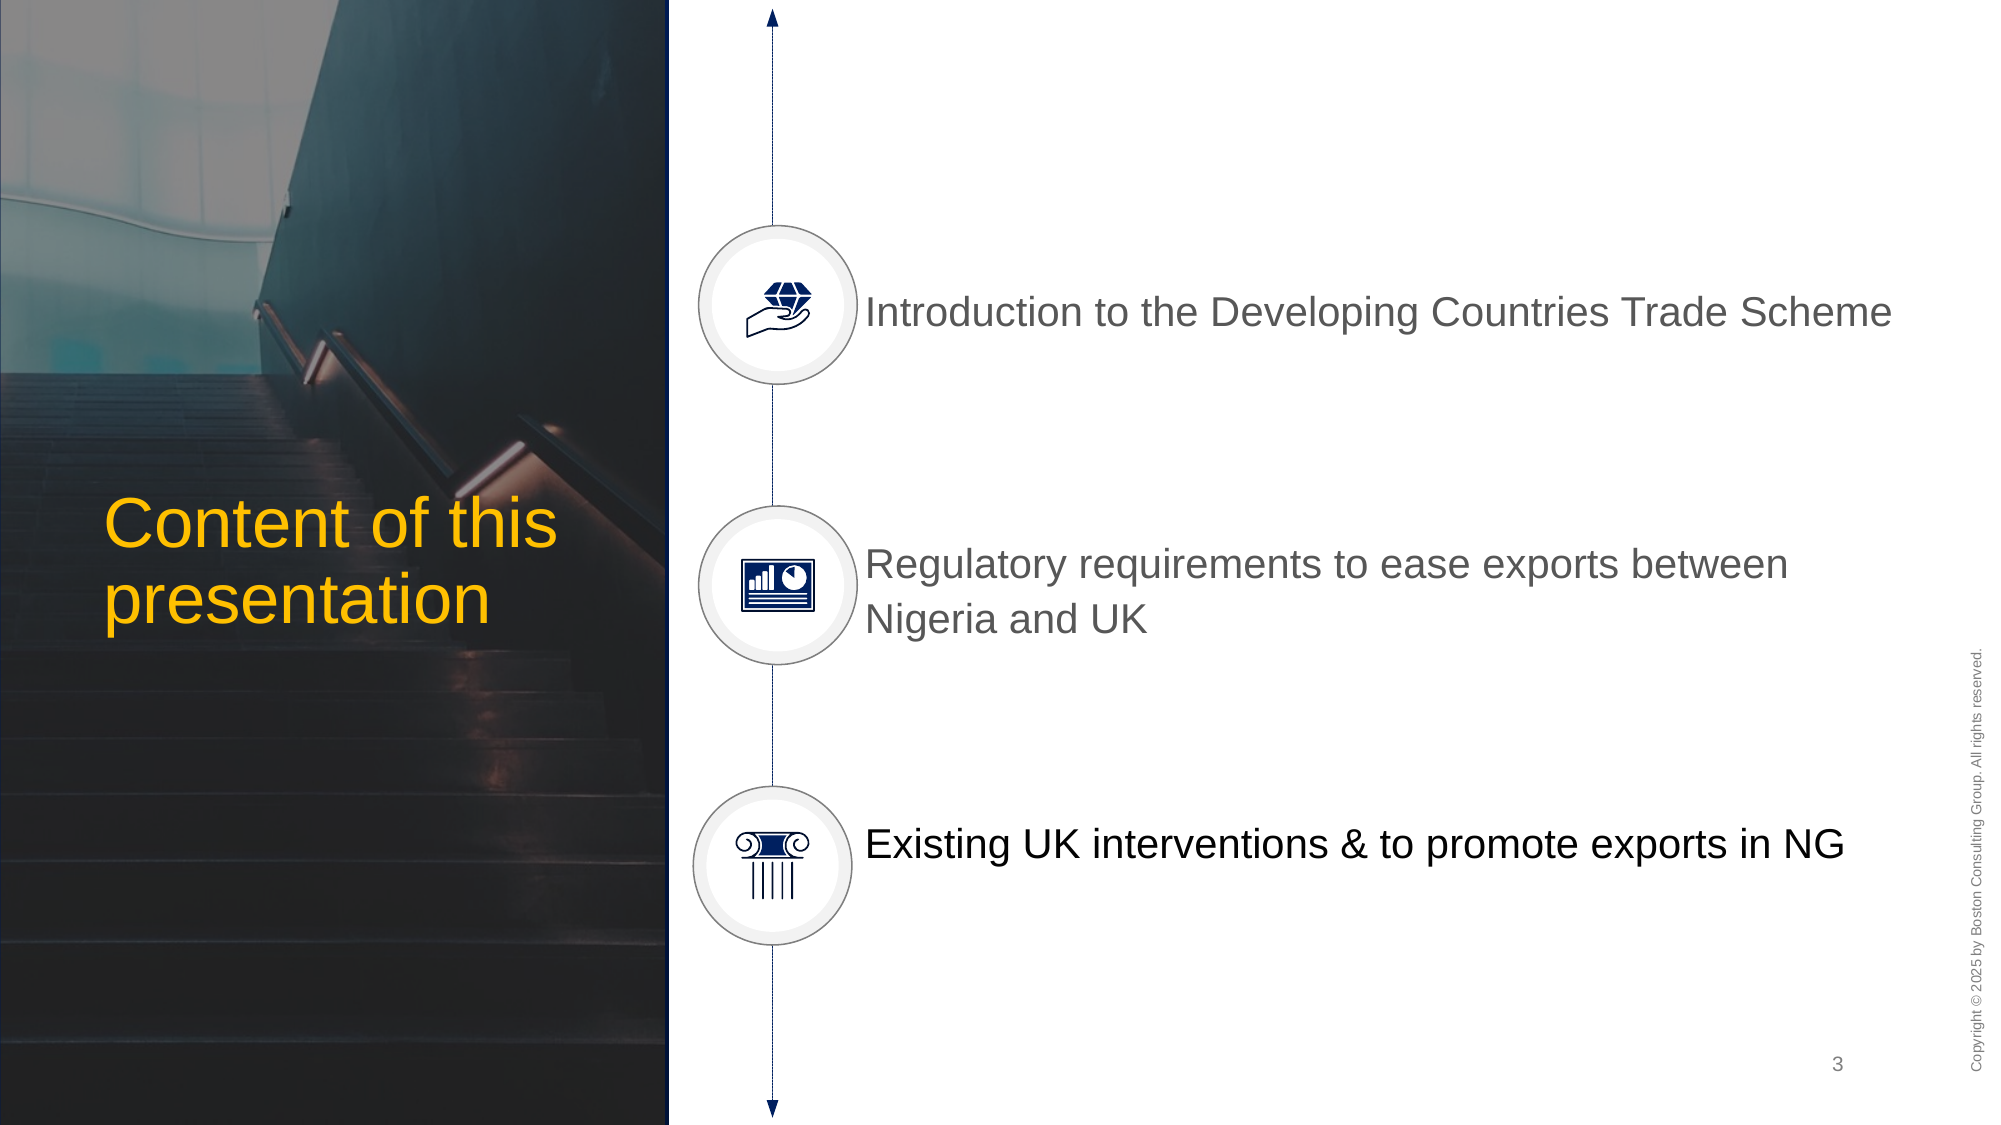

Introduction to the Developing Countries Trade Scheme
# Content of this presentation
Regulatory requirements to ease exports between Nigeria and UK
Existing UK interventions & to promote exports in NG